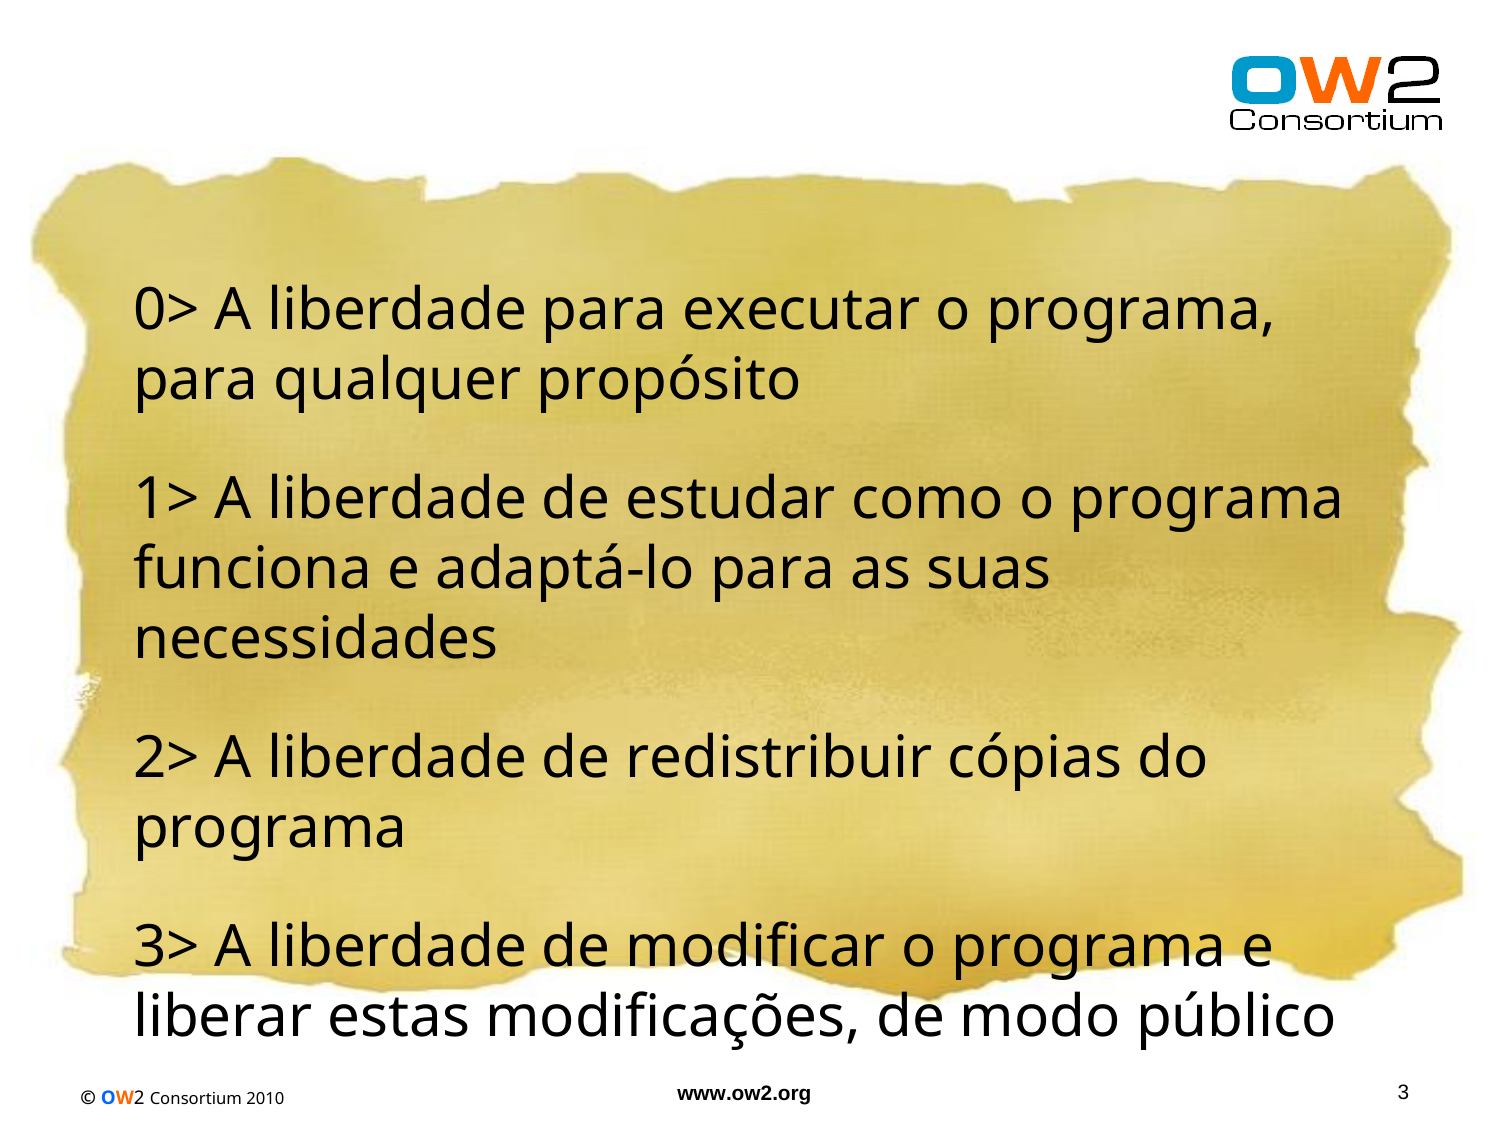

# 0> A liberdade para executar o programa, para qualquer propósito
1> A liberdade de estudar como o programa funciona e adaptá-lo para as suas necessidades
2> A liberdade de redistribuir cópias do programa
3> A liberdade de modificar o programa e liberar estas modificações, de modo público
3